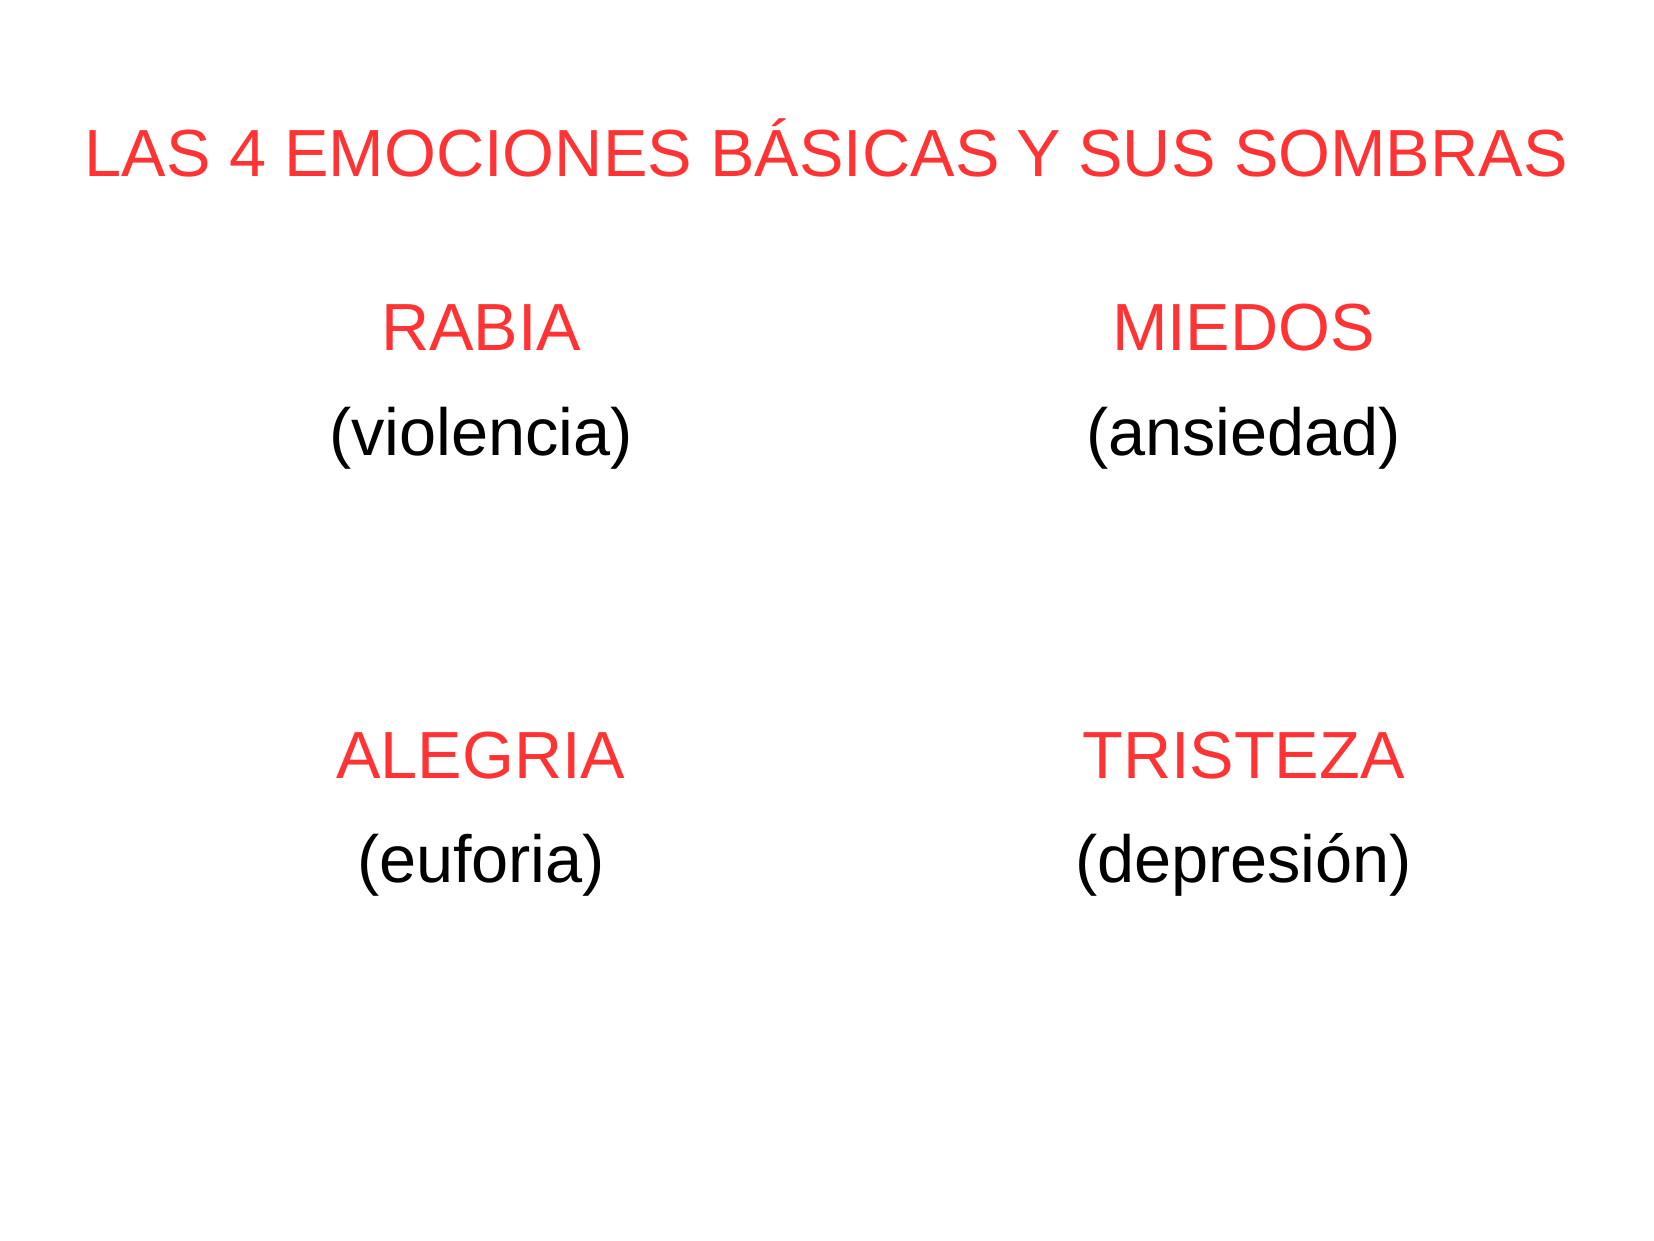

# LAS 4 EMOCIONES BÁSICAS Y SUS SOMBRAS
RABIA
(violencia)
MIEDOS
(ansiedad)
ALEGRIA
(euforia)
TRISTEZA
(depresión)